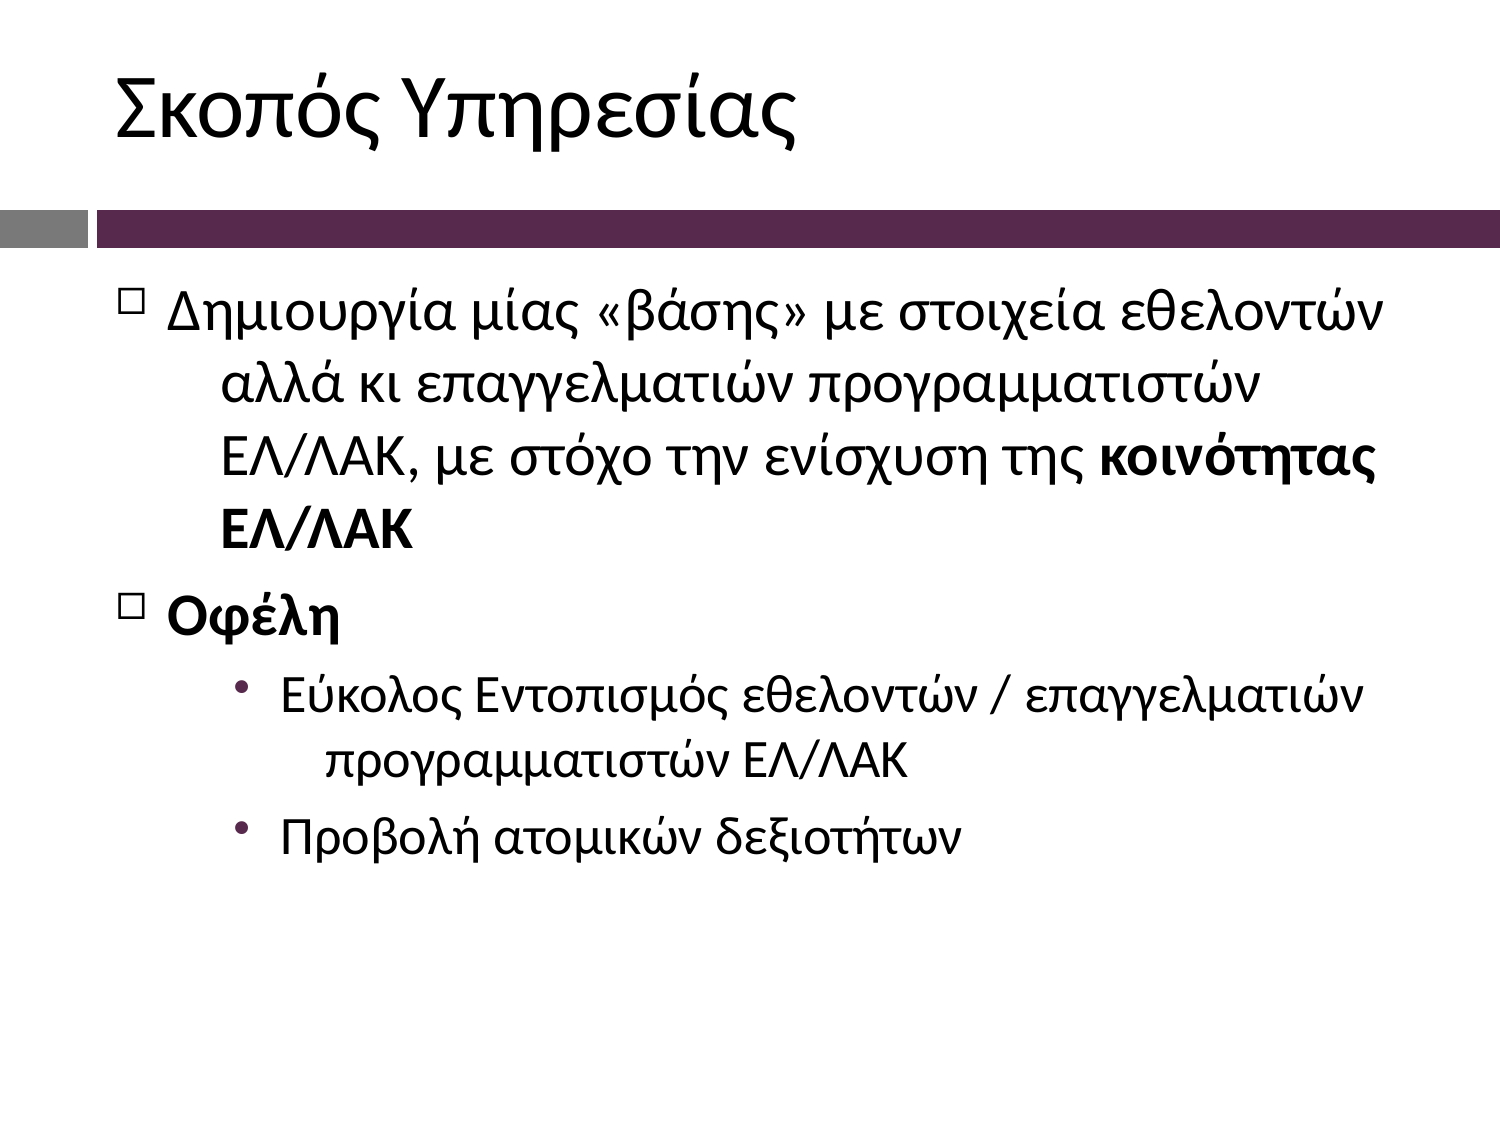

# Σκοπός Υπηρεσίας
Δημιουργία μίας «βάσης» με στοιχεία εθελοντών αλλά κι επαγγελματιών προγραμματιστών ΕΛ/ΛΑΚ, με στόχο την ενίσχυση της κοινότητας ΕΛ/ΛΑΚ
Οφέλη
Εύκολος Εντοπισμός εθελοντών / επαγγελματιών προγραμματιστών ΕΛ/ΛΑΚ
Προβολή ατομικών δεξιοτήτων